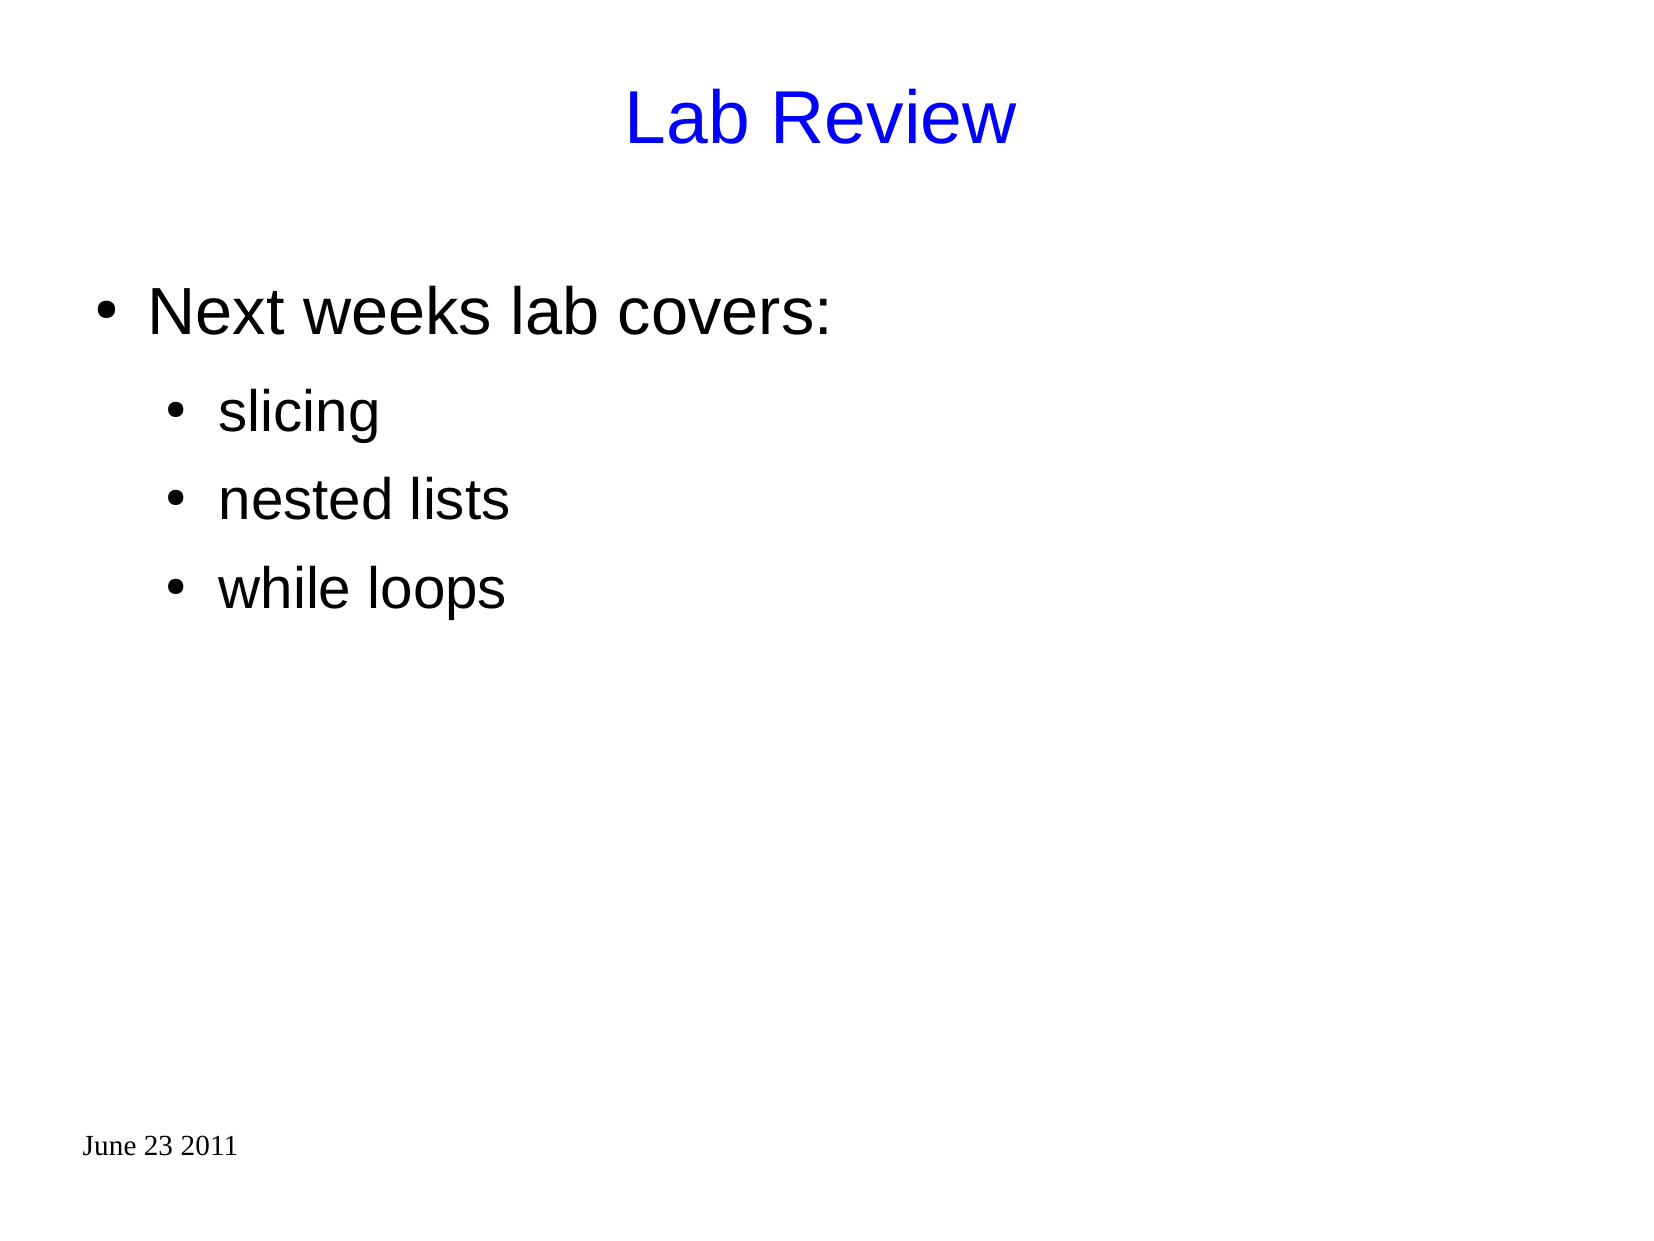

# Lab Review
Next weeks lab covers:
slicing
nested lists
while loops
June 23 2011